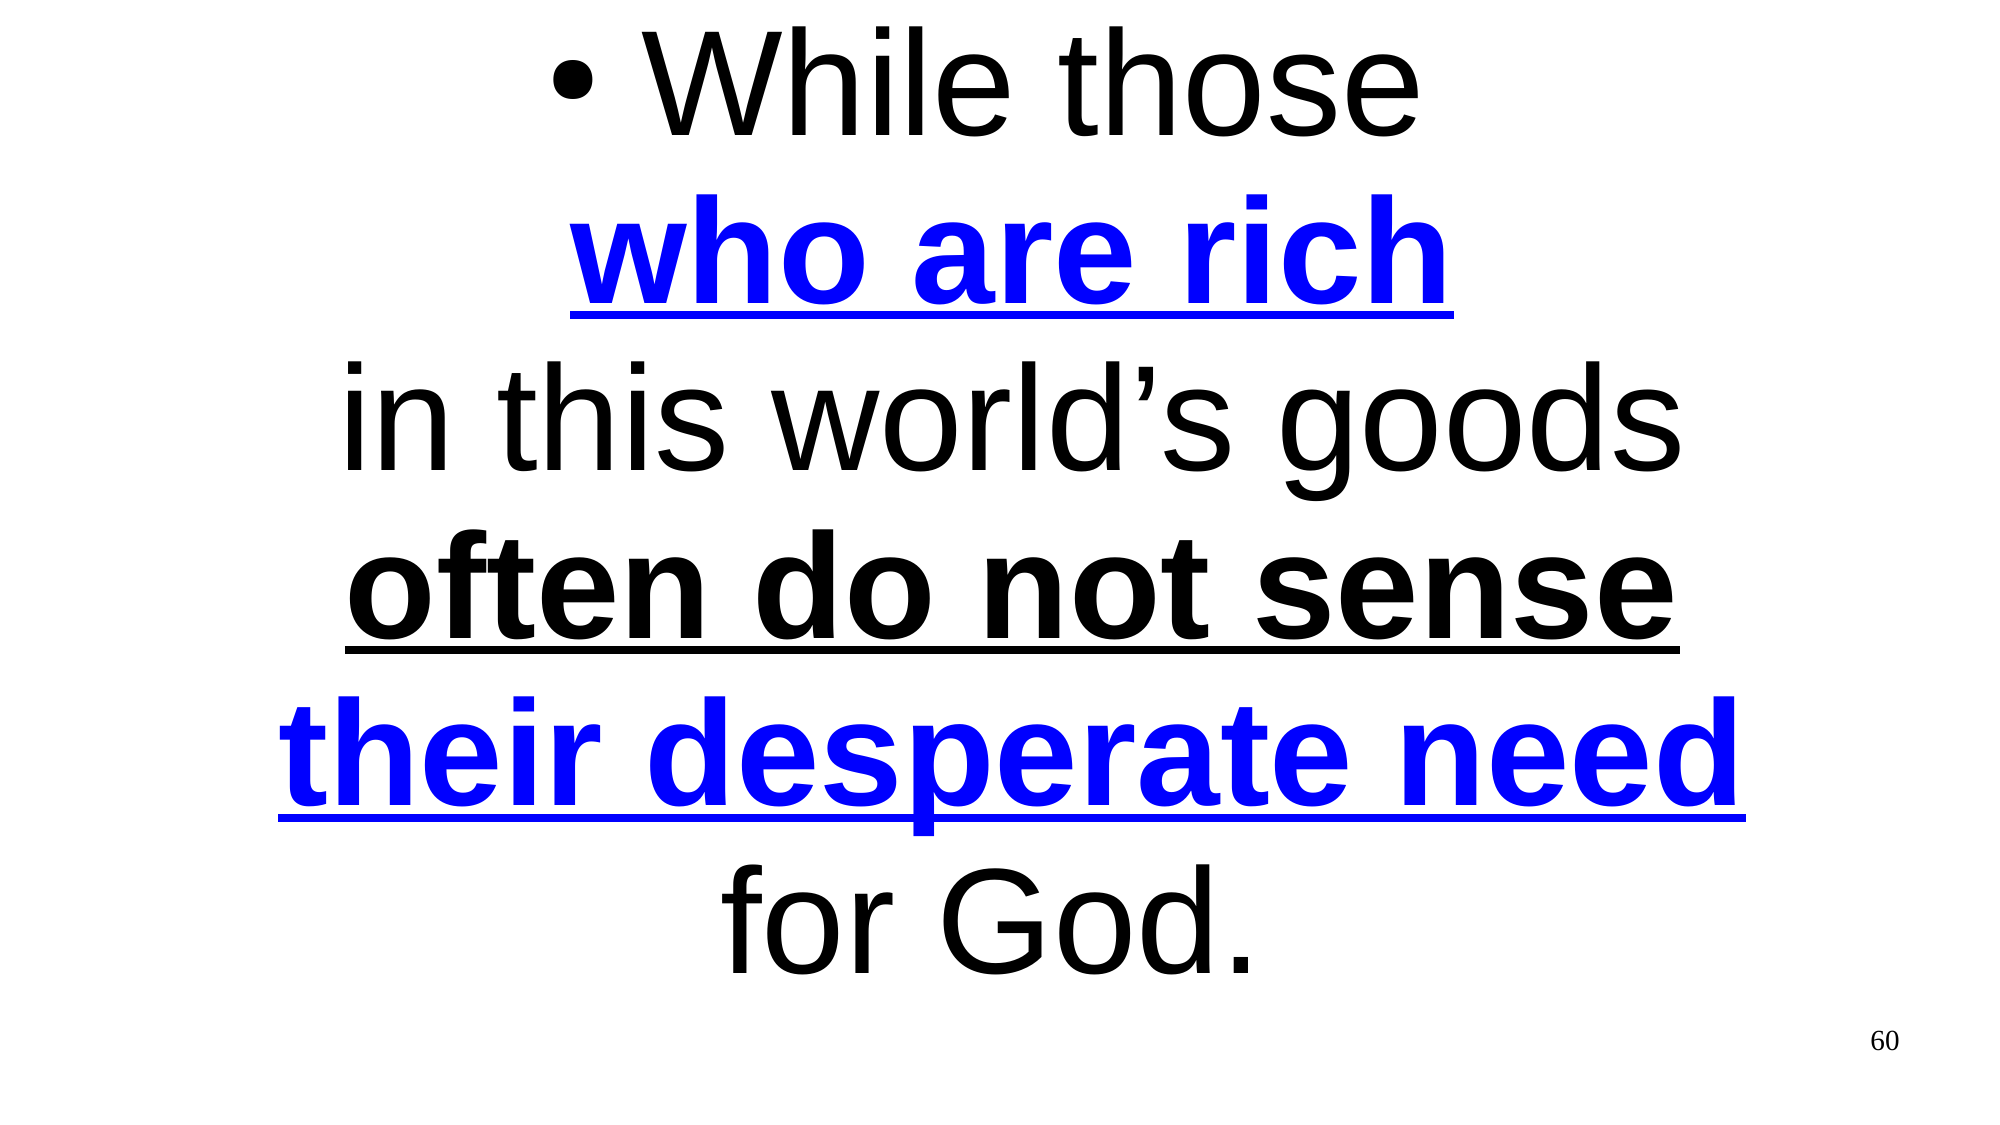

# While those who are rich in this world’s goods often do not sense their desperate need for God.
60